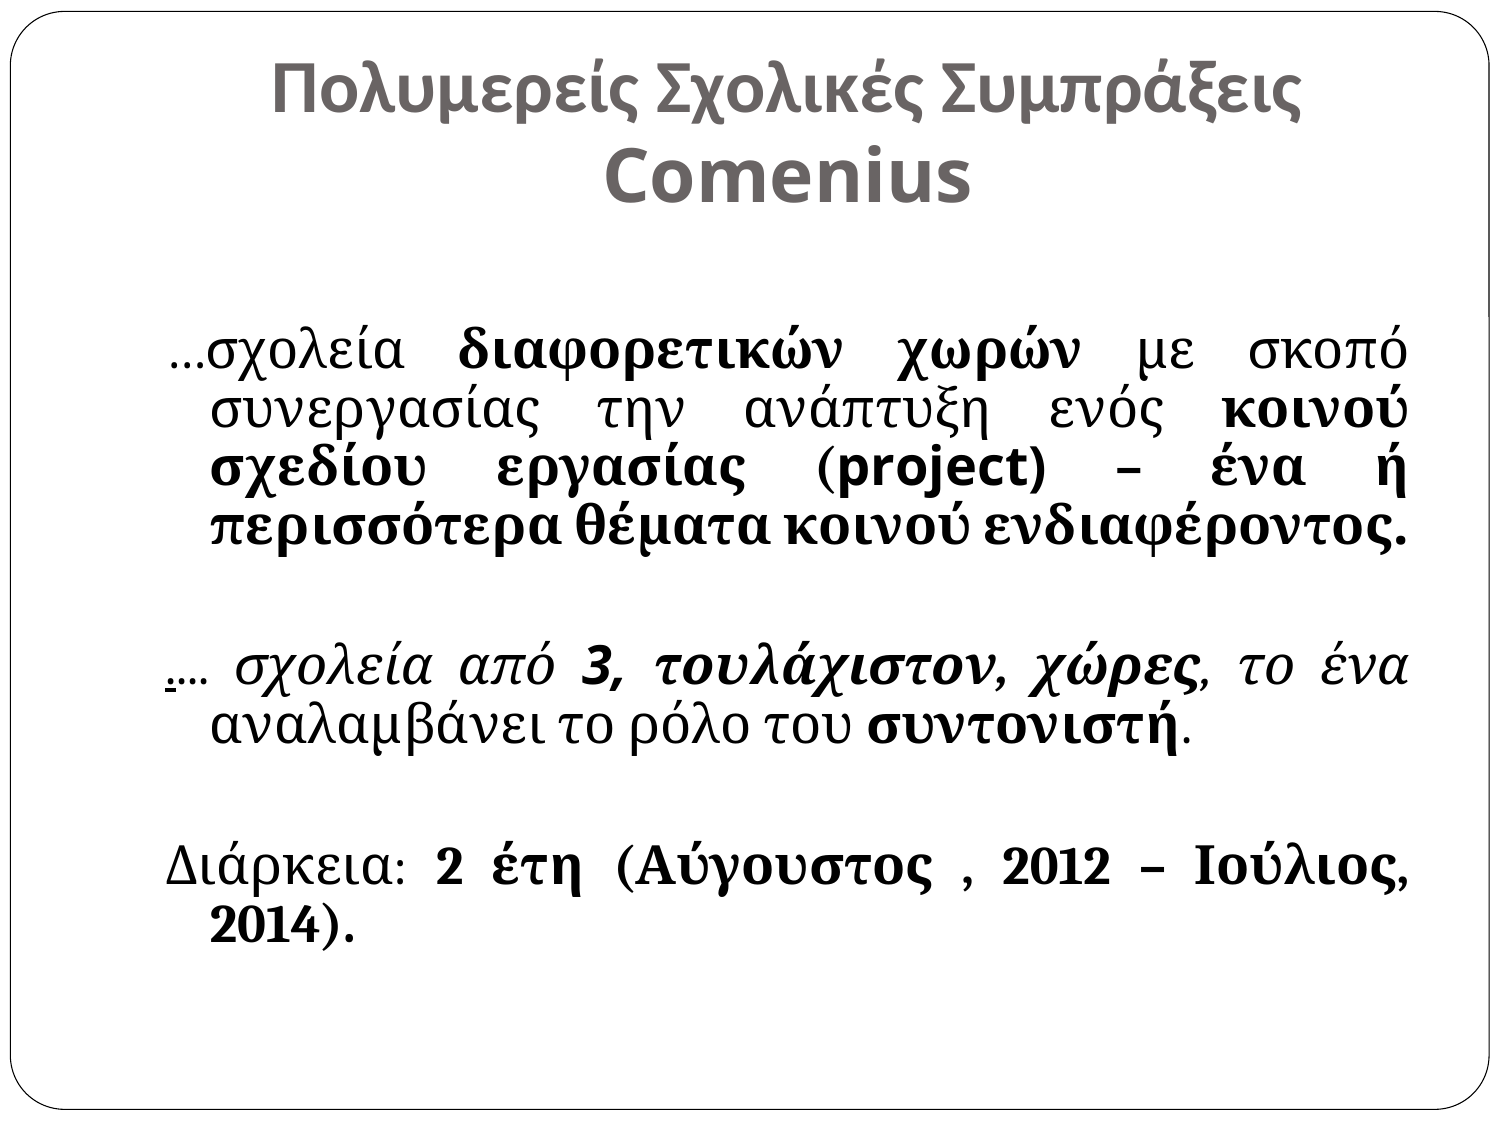

# Πολυμερείς Σχολικές Συμπράξεις Comenius
…σχολεία διαφορετικών χωρών με σκοπό συνεργασίας την ανάπτυξη ενός κοινού σχεδίου εργασίας (project) – ένα ή περισσότερα θέματα κοινού ενδιαφέροντος.
.... σχολεία από 3, τουλάχιστον, χώρες, το ένα αναλαμβάνει το ρόλο του συντονιστή.
Διάρκεια: 2 έτη (Αύγουστος , 2012 – Ιούλιος, 2014).